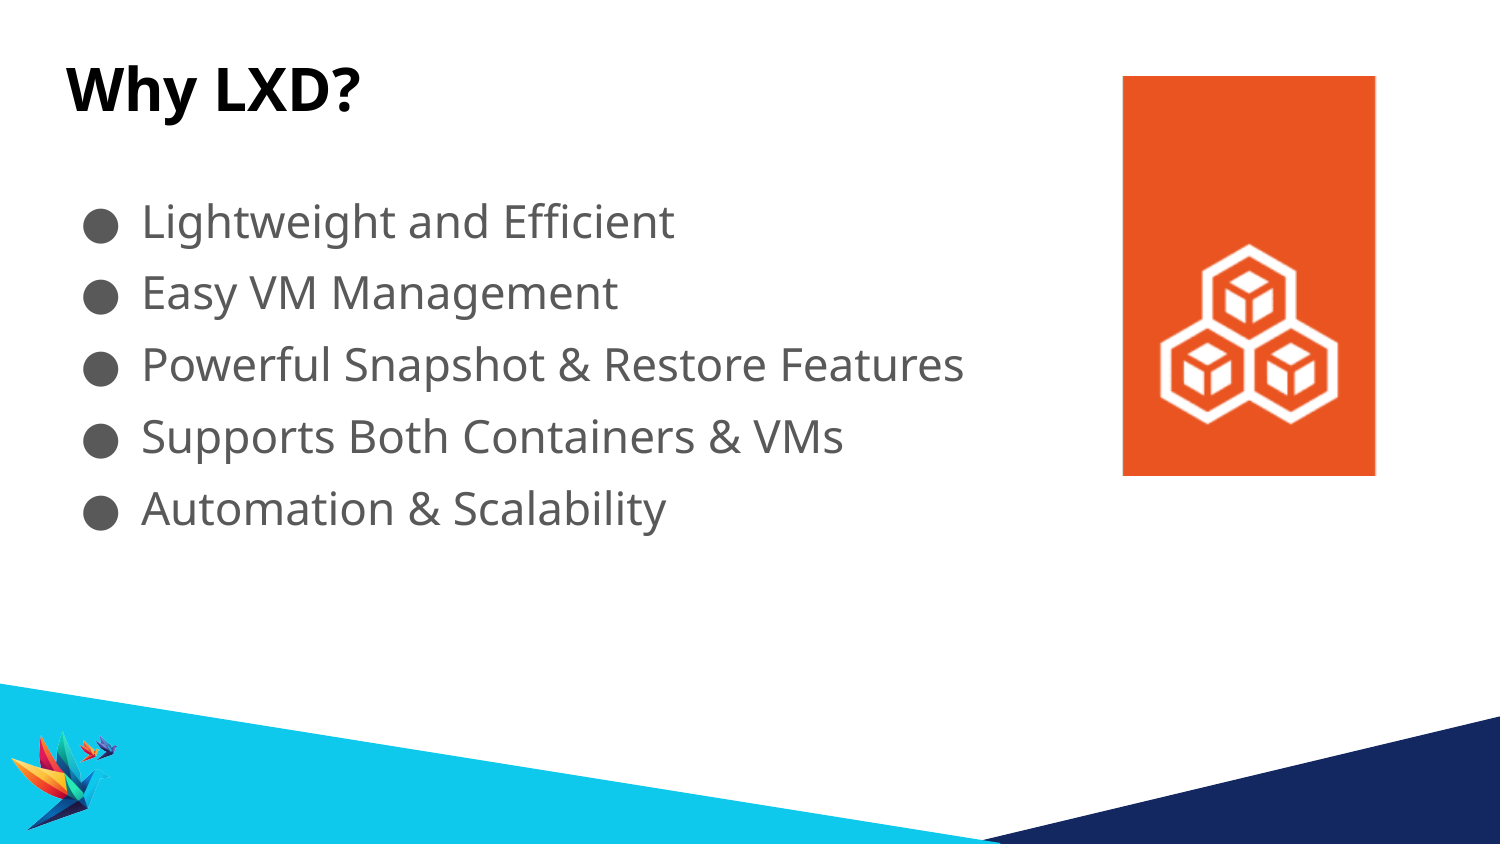

# Why LXD?
Lightweight and Efficient
Easy VM Management
Powerful Snapshot & Restore Features
Supports Both Containers & VMs
Automation & Scalability